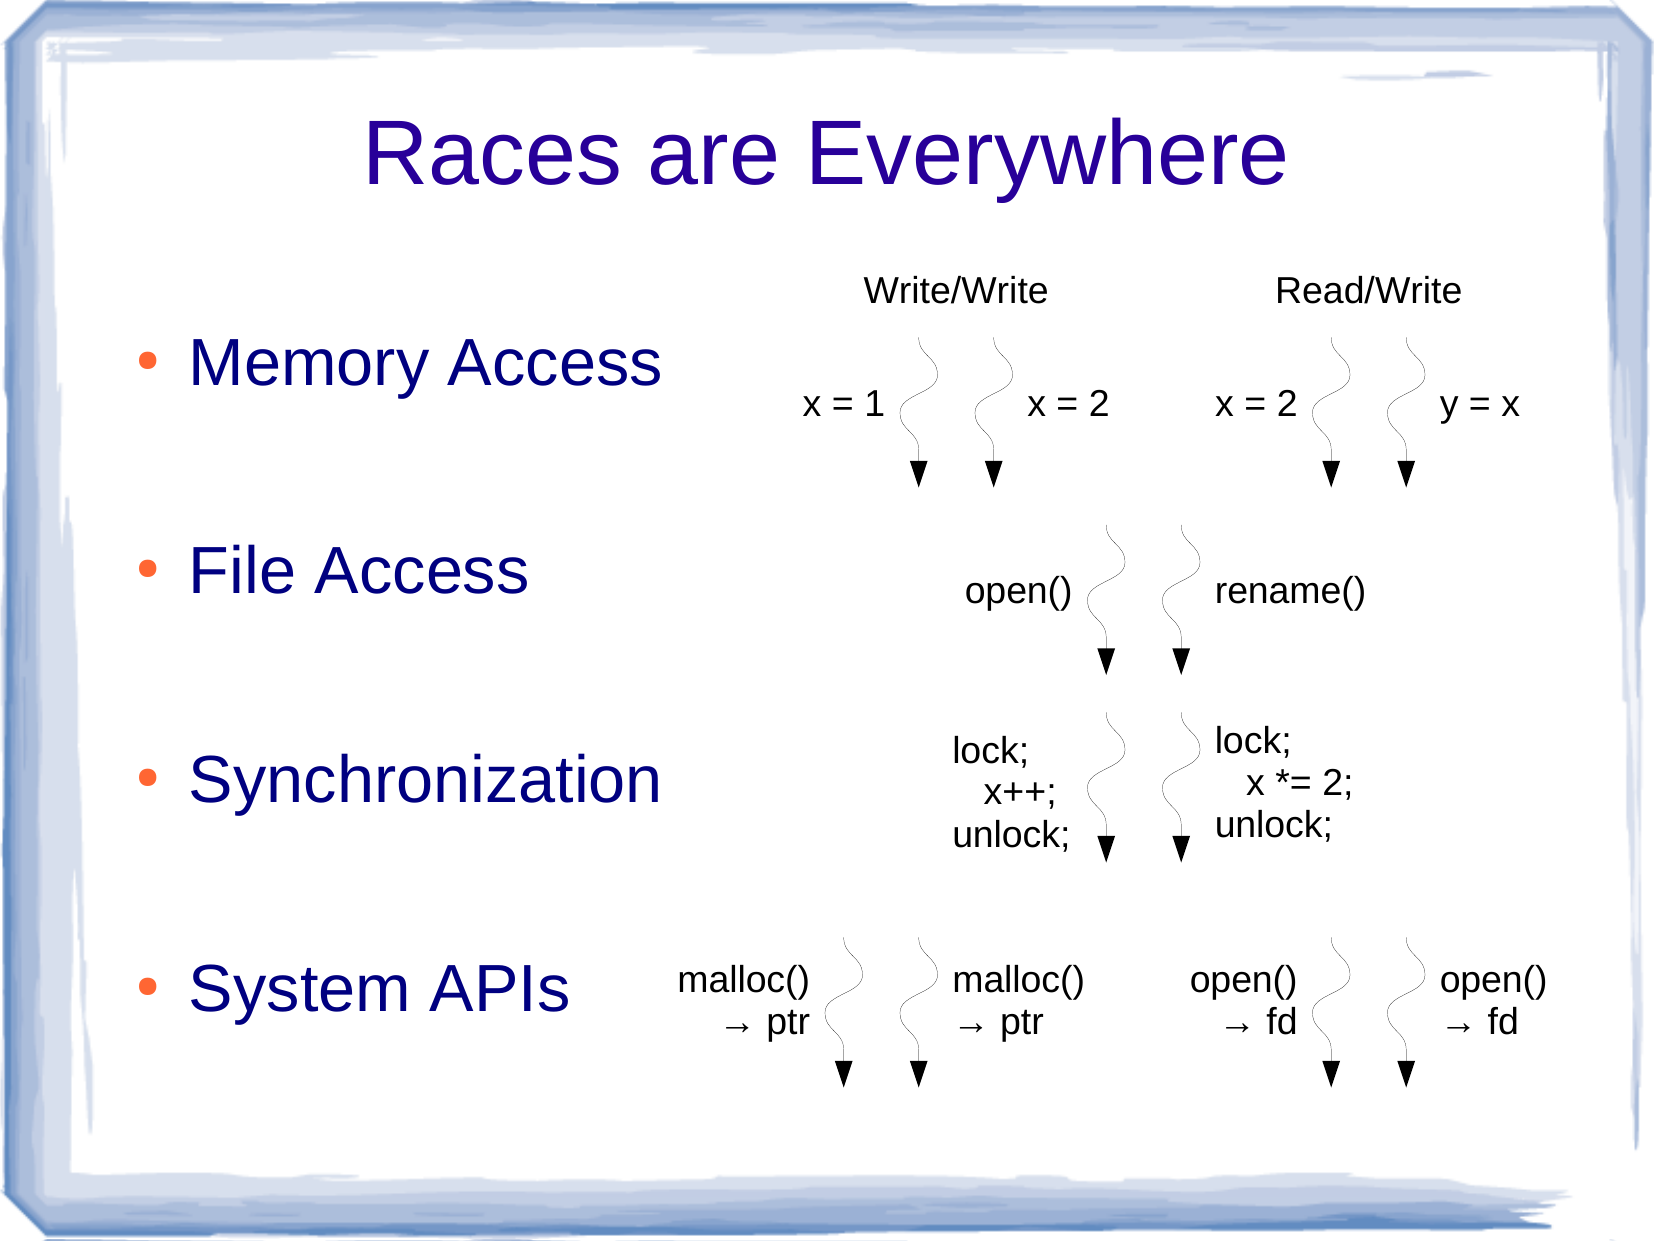

# Races are Everywhere
Write/Write
x = 1
x = 2
Read/Write
x = 2
y = x
Memory Access
File Access
Synchronization
System APIs
open()
rename()
lock;
 x *= 2;
unlock;
lock;
 x++;
unlock;
malloc()
→ ptr
malloc()
→ ptr
open()
→ fd
open()
→ fd